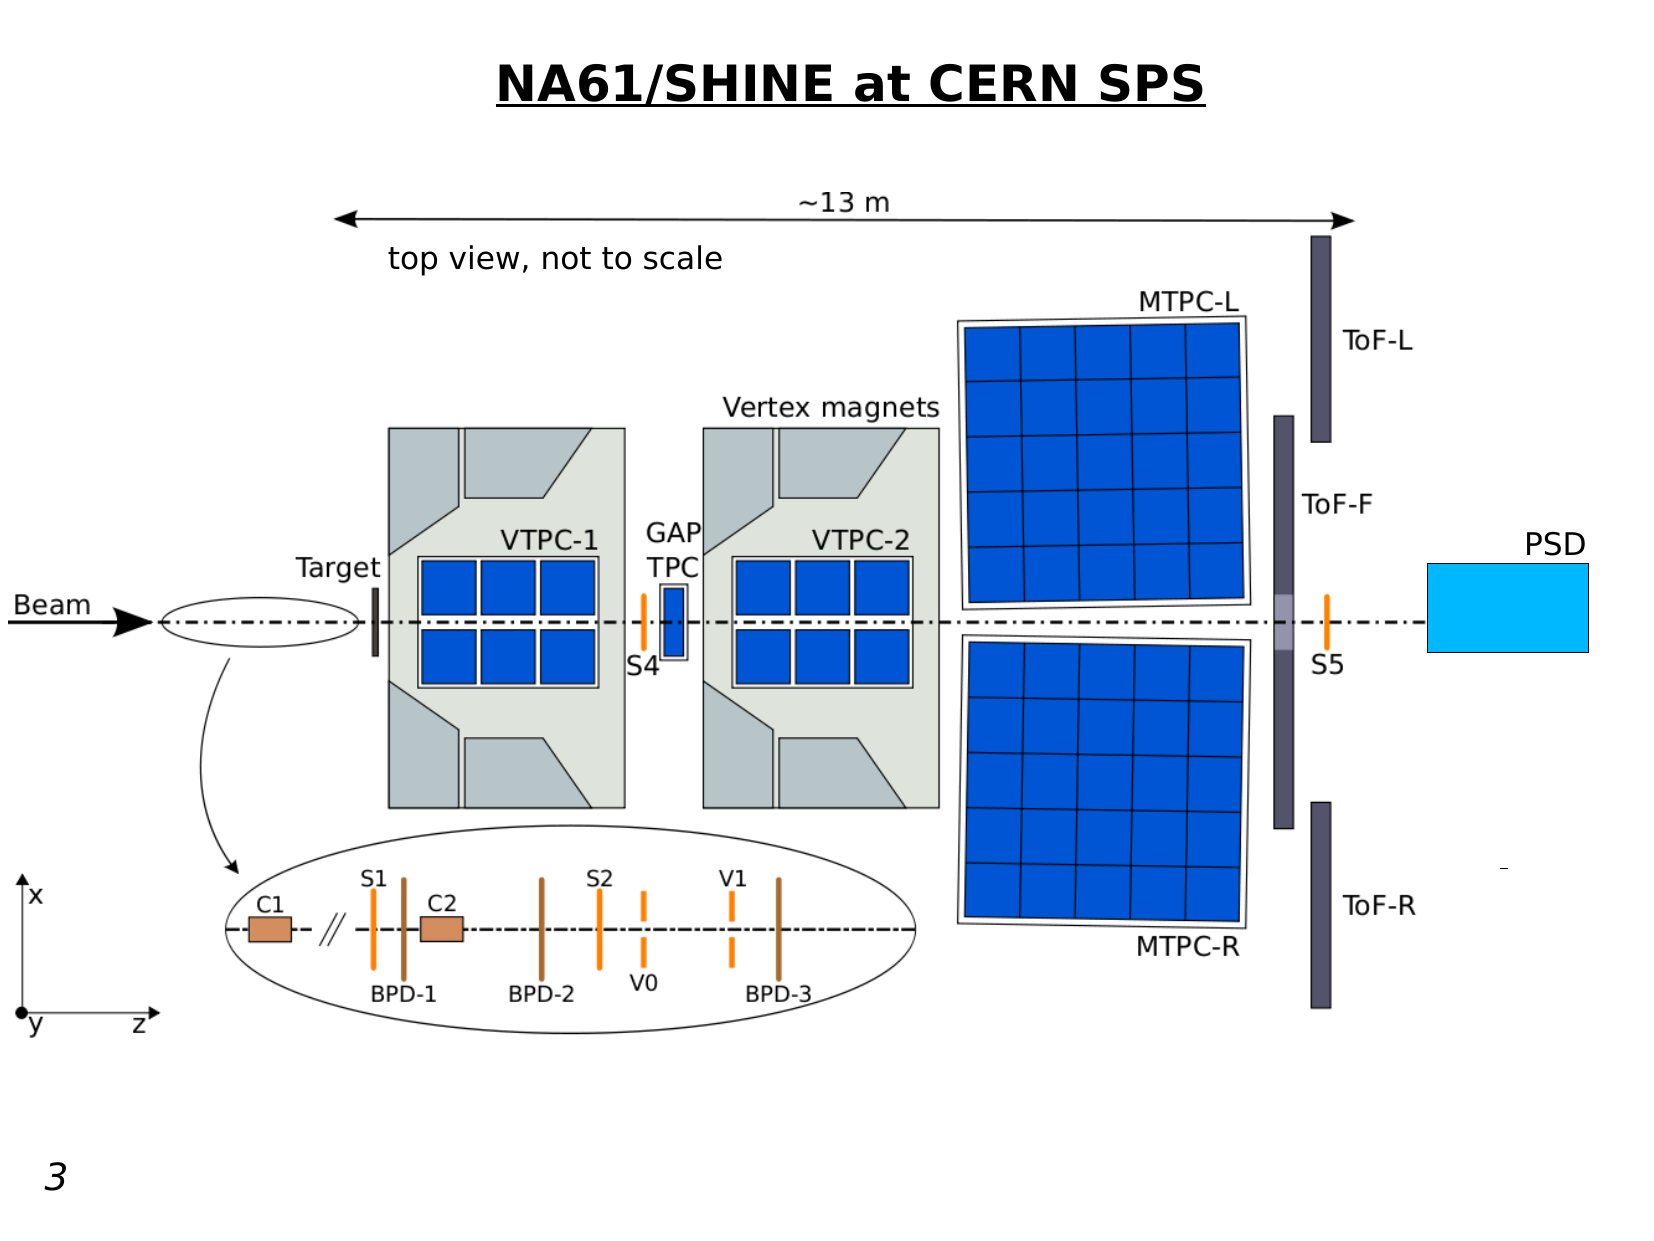

NA61/SHINE at CERN SPS
top view, not to scale
PSD